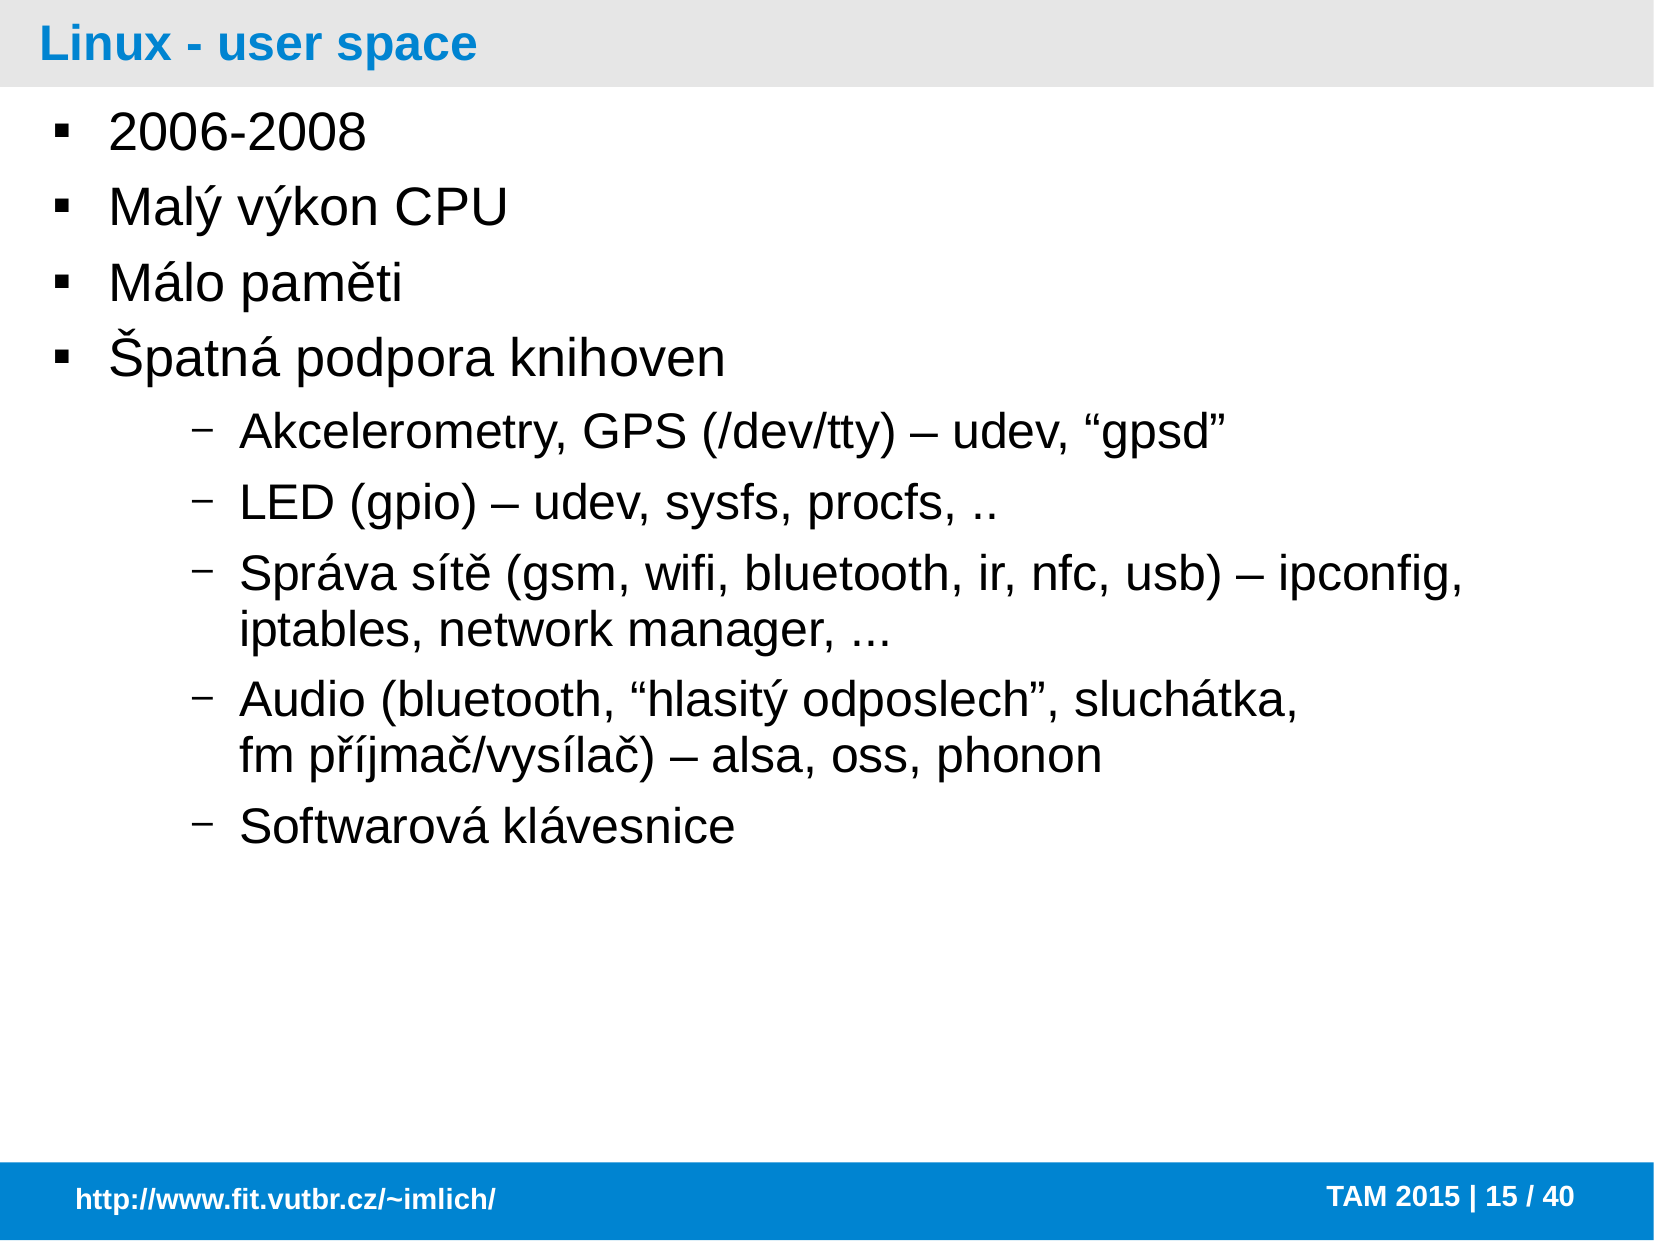

# Linux - user space
2006-2008
Malý výkon CPU
Málo paměti
Špatná podpora knihoven
Akcelerometry, GPS (/dev/tty) – udev, “gpsd”
LED (gpio) – udev, sysfs, procfs, ..
Správa sítě (gsm, wifi, bluetooth, ir, nfc, usb) – ipconfig, iptables, network manager, ...
Audio (bluetooth, “hlasitý odposlech”, sluchátka, fm příjmač/vysílač) – alsa, oss, phonon
Softwarová klávesnice